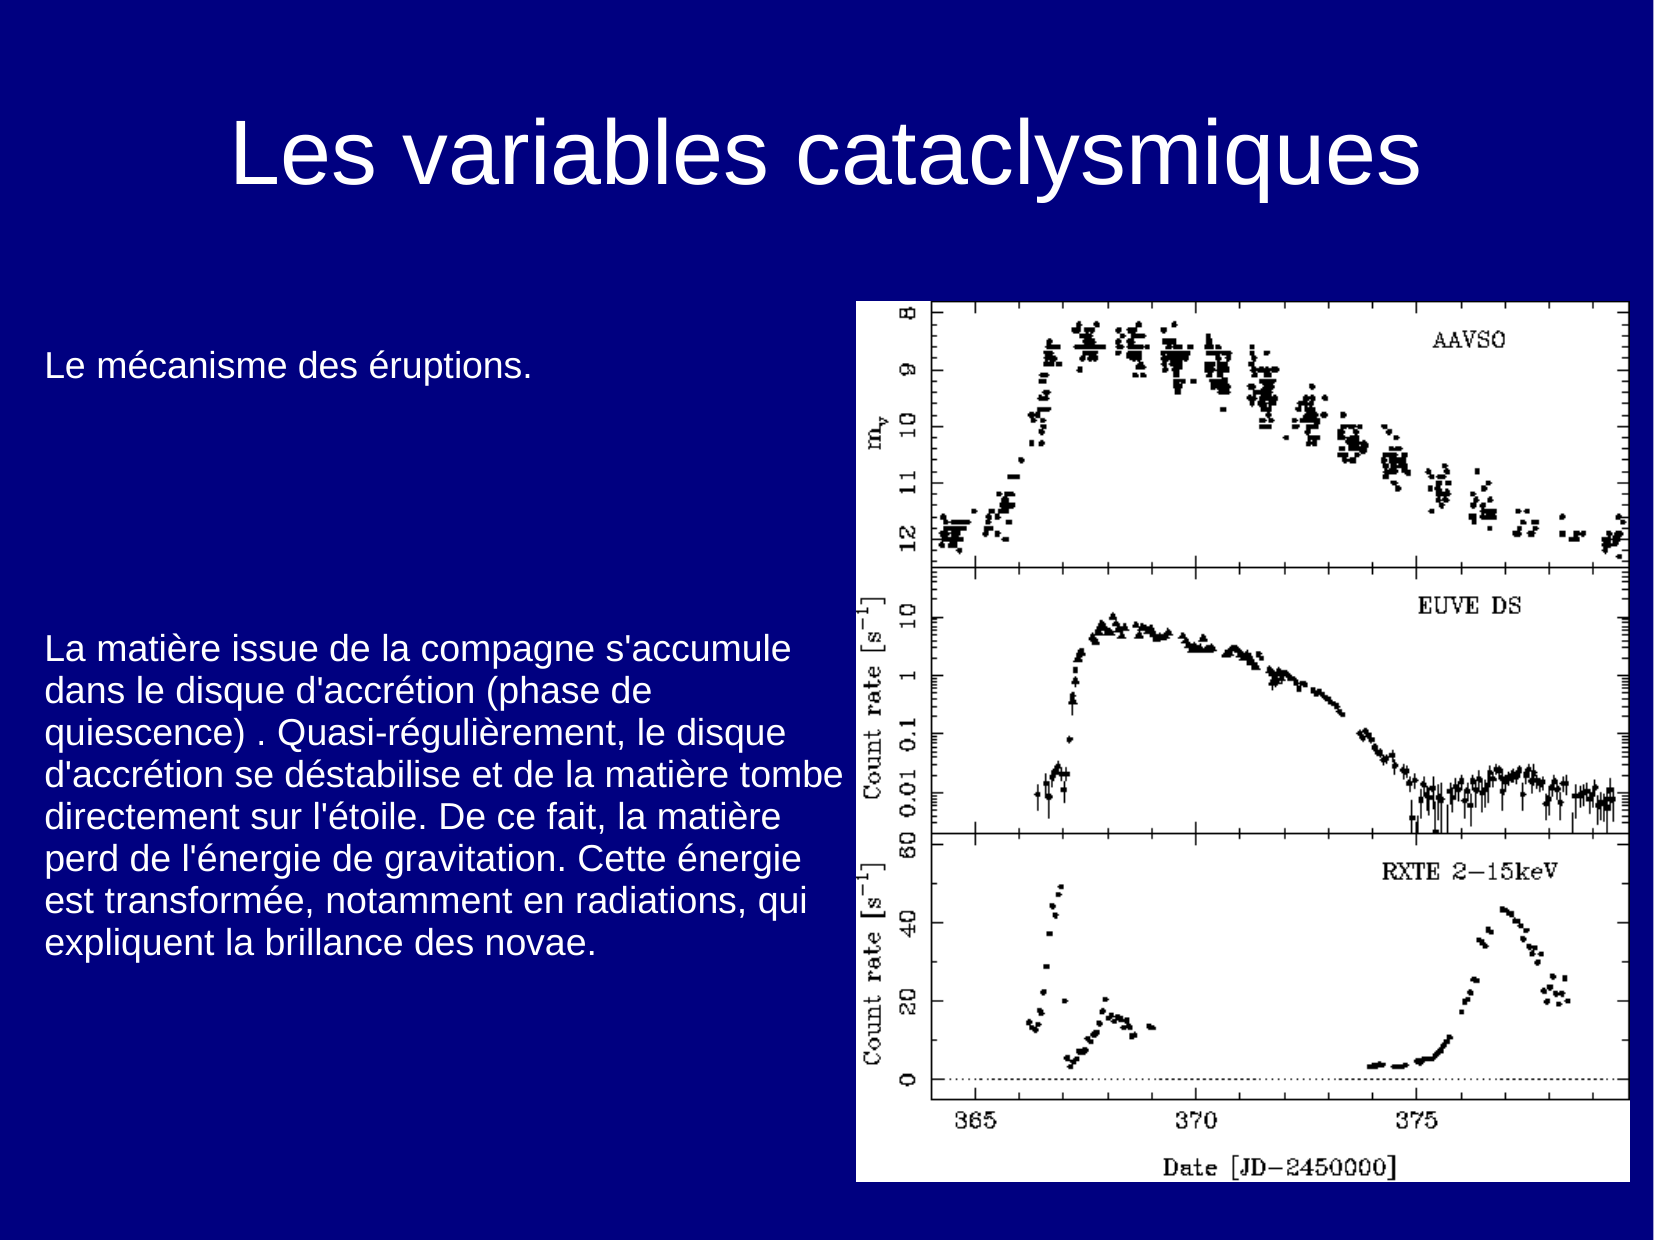

# Les variables cataclysmiques
Le mécanisme des éruptions.
La matière issue de la compagne s'accumule
dans le disque d'accrétion (phase de quiescence) . Quasi-régulièrement, le disque d'accrétion se déstabilise et de la matière tombe directement sur l'étoile. De ce fait, la matière perd de l'énergie de gravitation. Cette énergie est transformée, notamment en radiations, qui expliquent la brillance des novae.